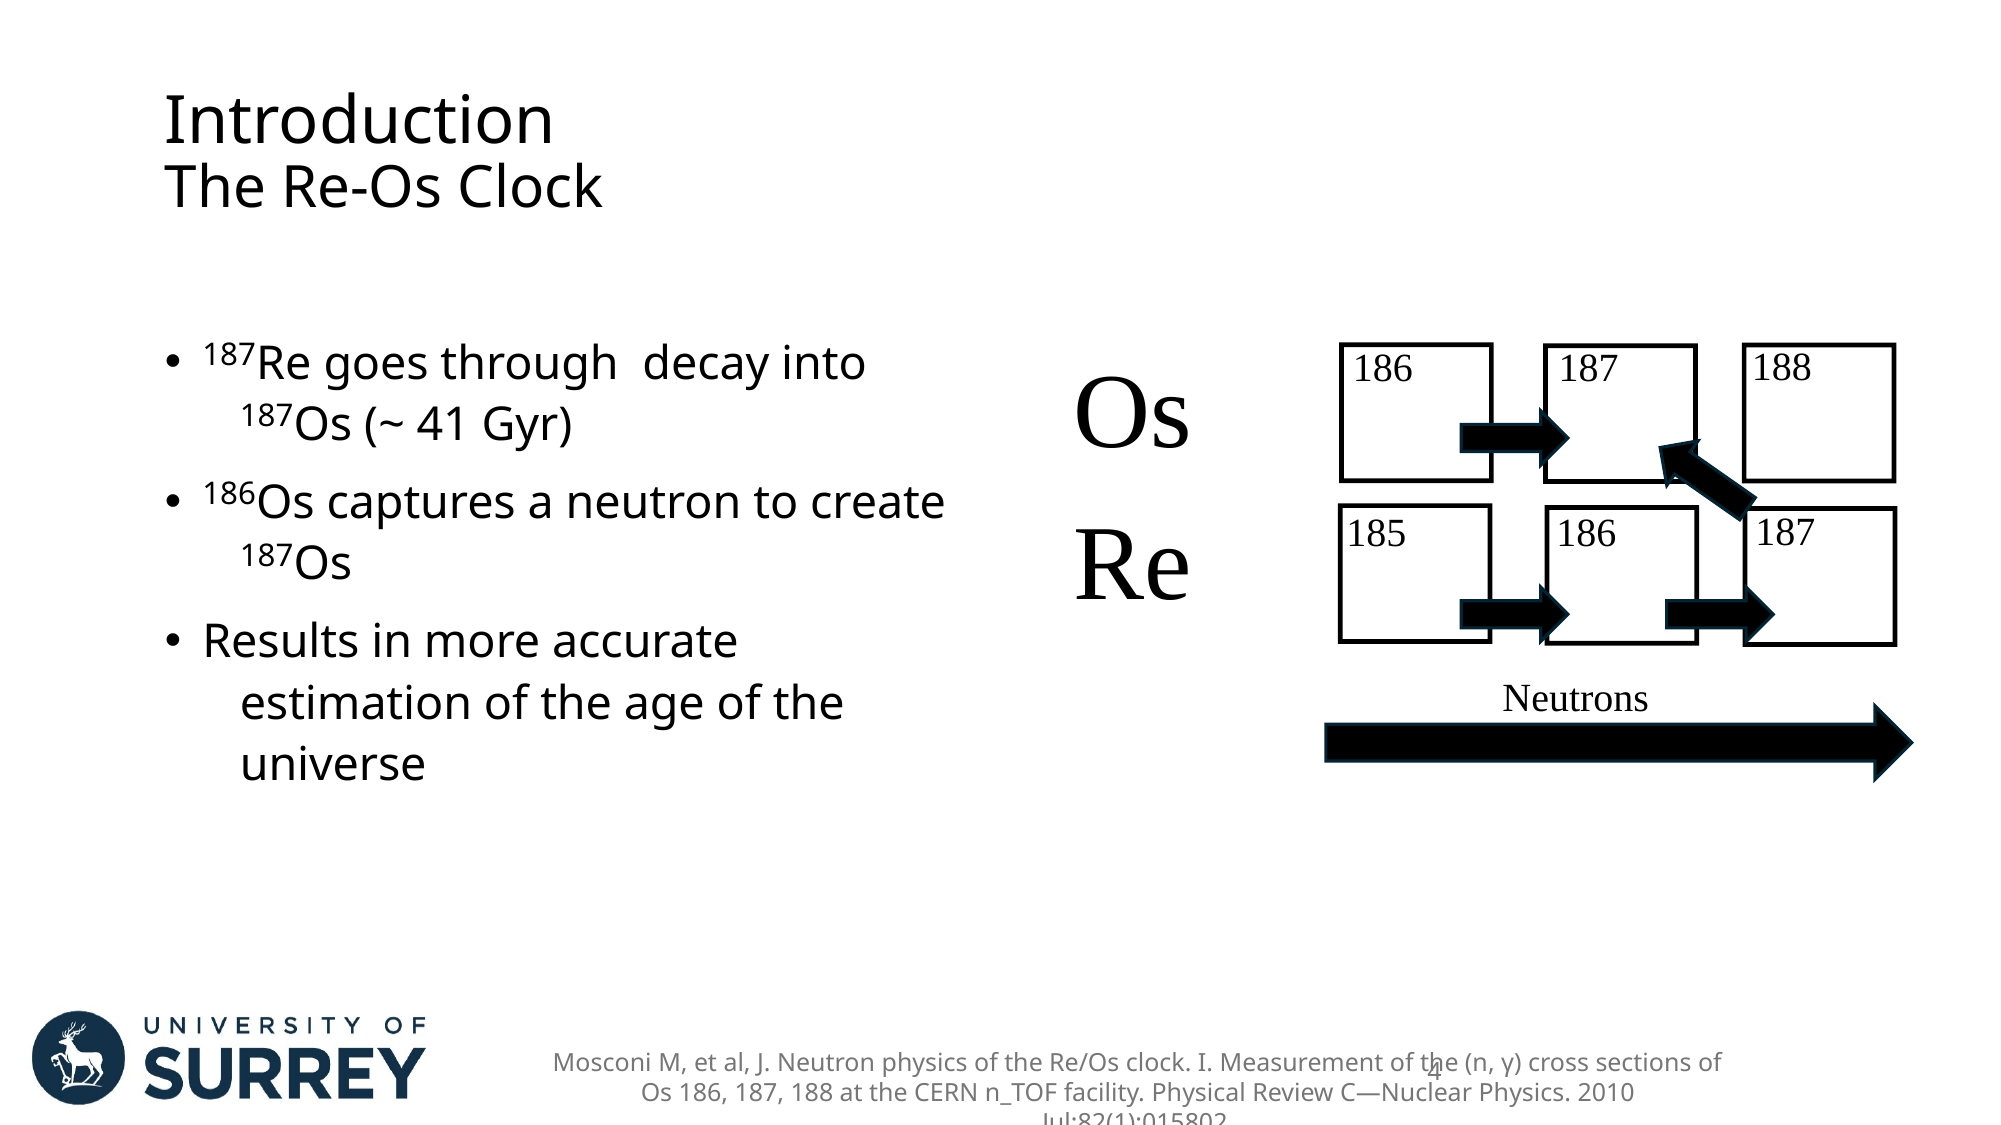

# Introduction The Re-Os Clock
187Re goes through decay into 187Os (~ 41 Gyr)
186Os captures a neutron to create 187Os
Results in more accurate estimation of the age of the universe
Mosconi M, et al, J. Neutron physics of the Re/Os clock. I. Measurement of the (n, γ) cross sections of Os 186, 187, 188 at the CERN n_TOF facility. Physical Review C—Nuclear Physics. 2010 Jul;82(1):015802.